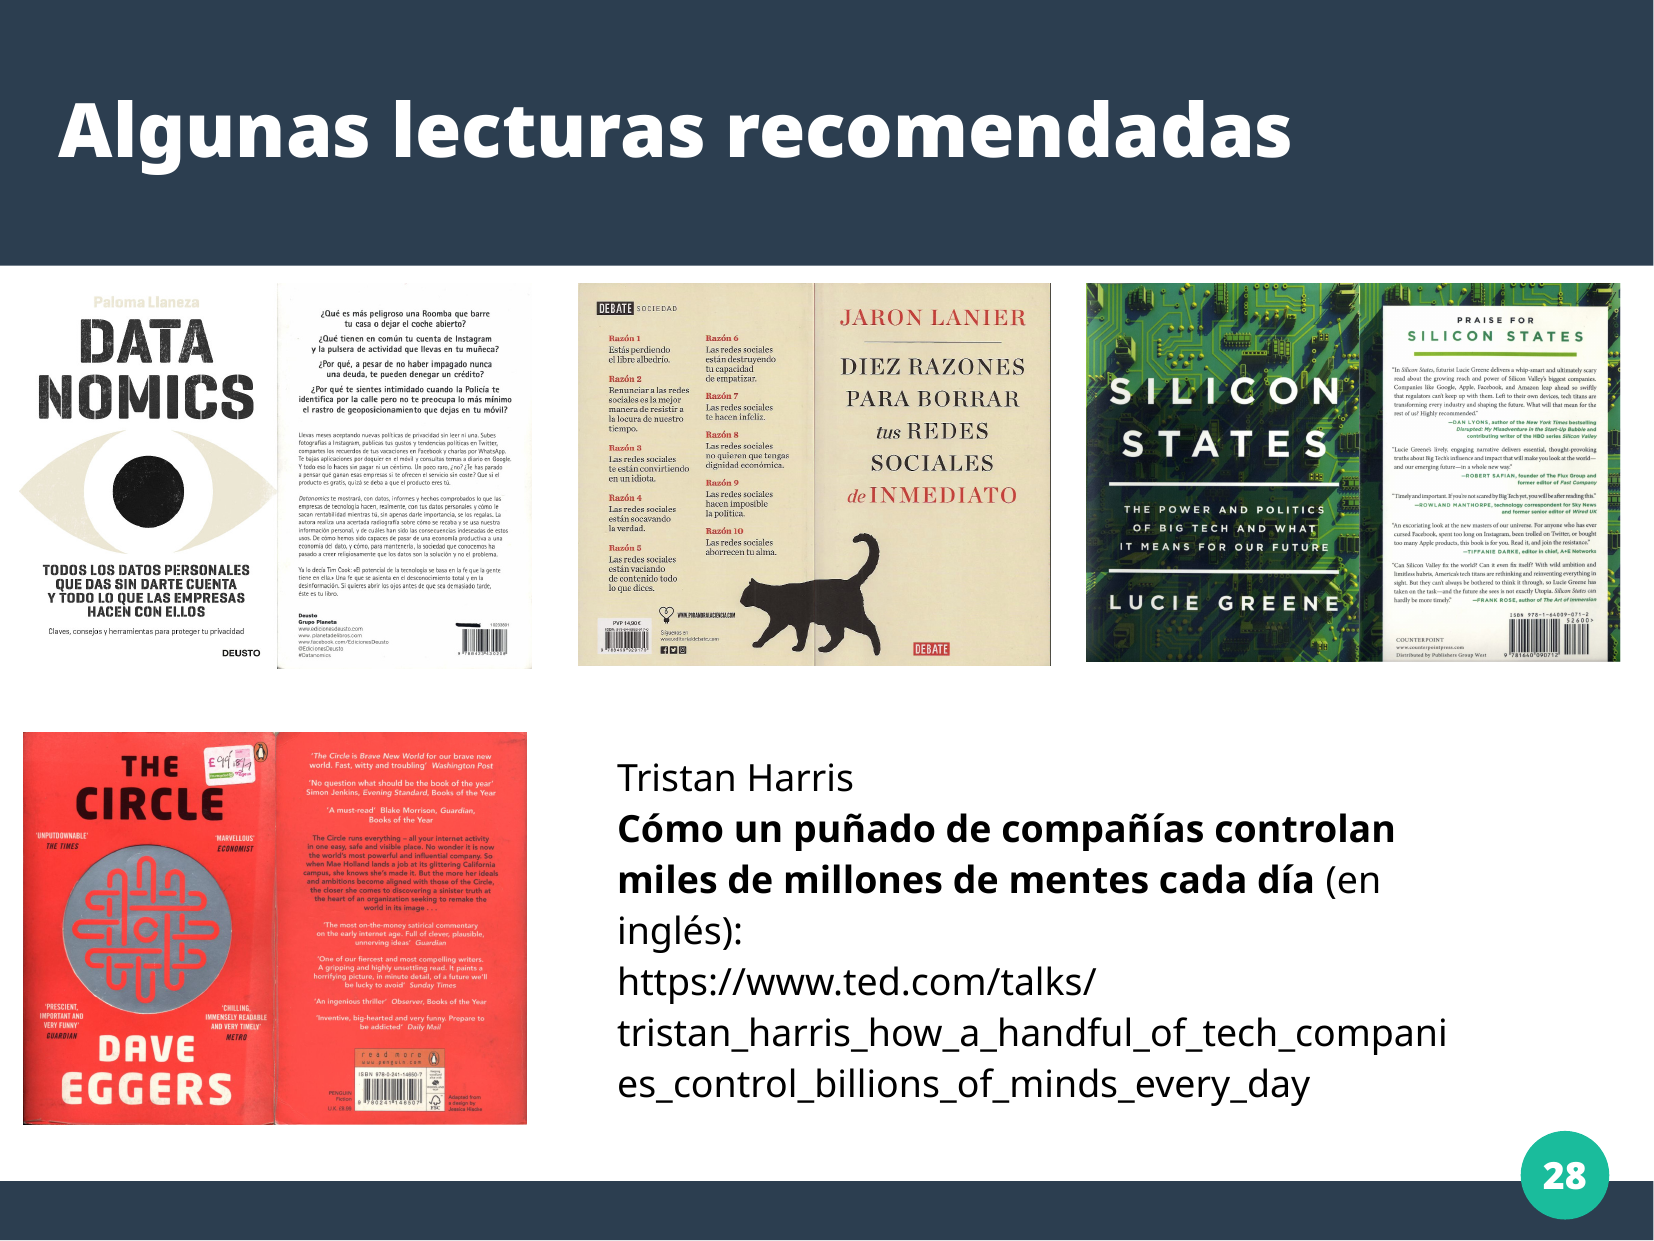

# Algunas lecturas recomendadas
Tristan Harris
Cómo un puñado de compañías controlan miles de millones de mentes cada día (en inglés):
https://www.ted.com/talks/tristan_harris_how_a_handful_of_tech_companies_control_billions_of_minds_every_day
28